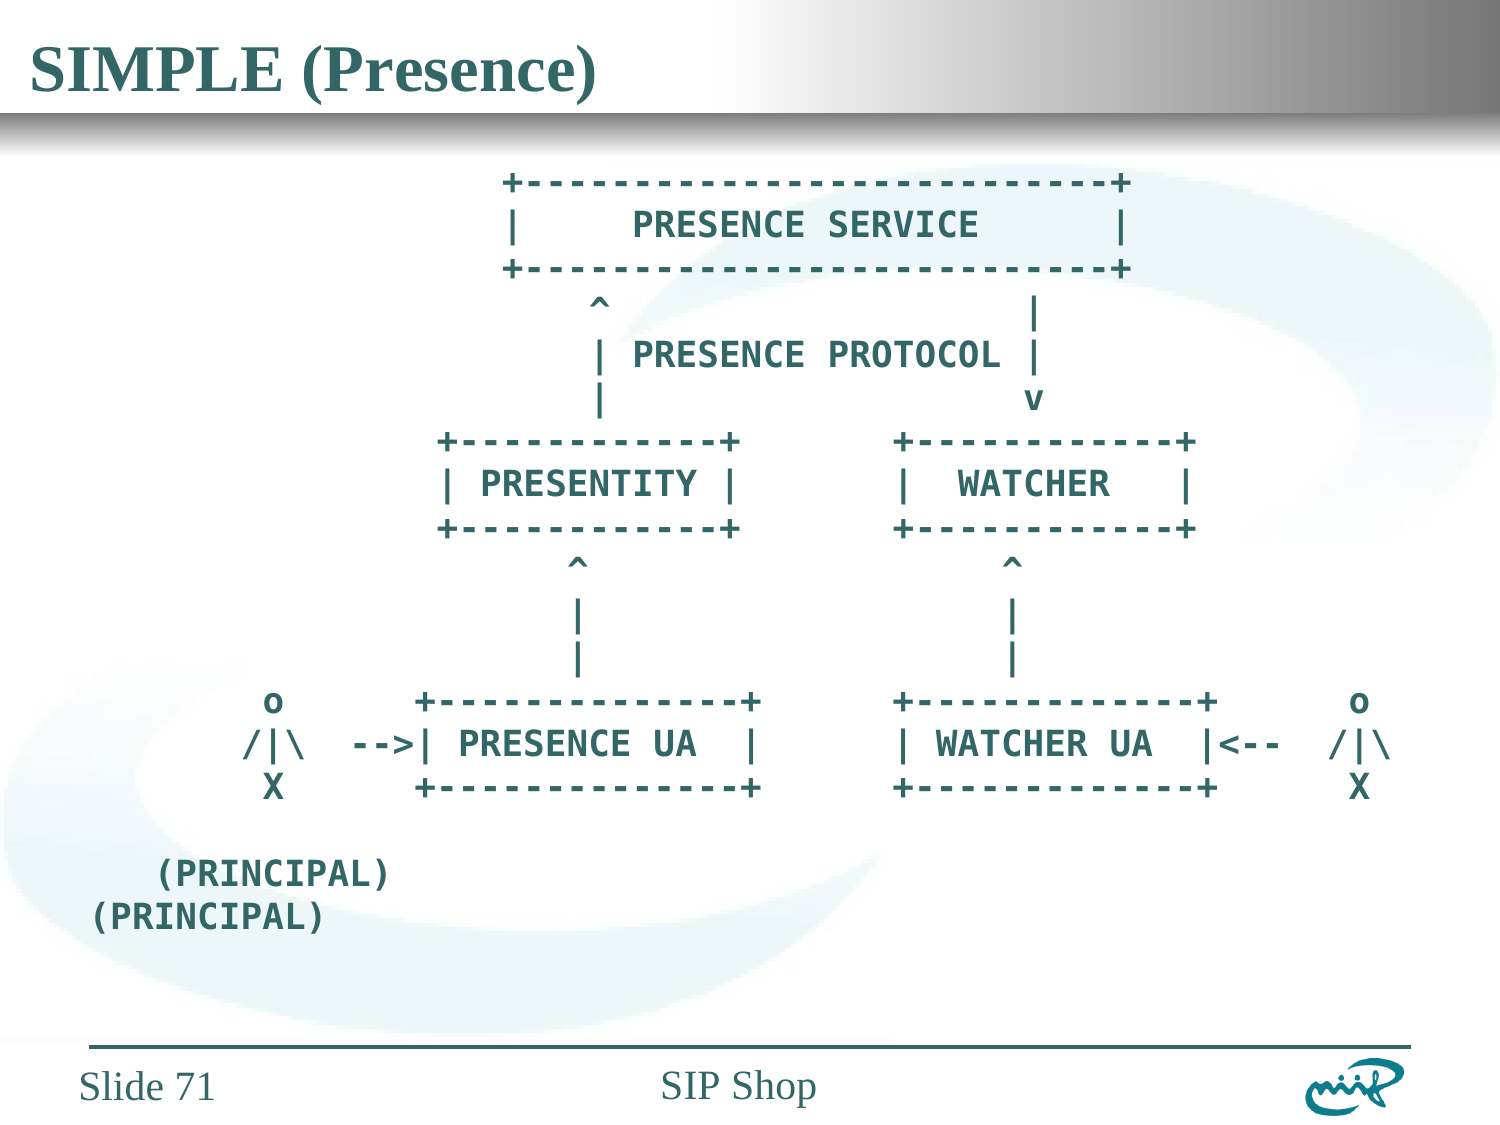

# SIMPLE (Presence)
 +---------------------------+
 | PRESENCE SERVICE |
 +---------------------------+
 ^ |
 | PRESENCE PROTOCOL |
 | v
 +------------+ +------------+
 | PRESENTITY | | WATCHER |
 +------------+ +------------+
 ^ ^
 | |
 | |
 o +--------------+ +-------------+ o
 /|\ -->| PRESENCE UA | | WATCHER UA |<-- /|\
 X +--------------+ +-------------+ X
 (PRINCIPAL) (PRINCIPAL)
71